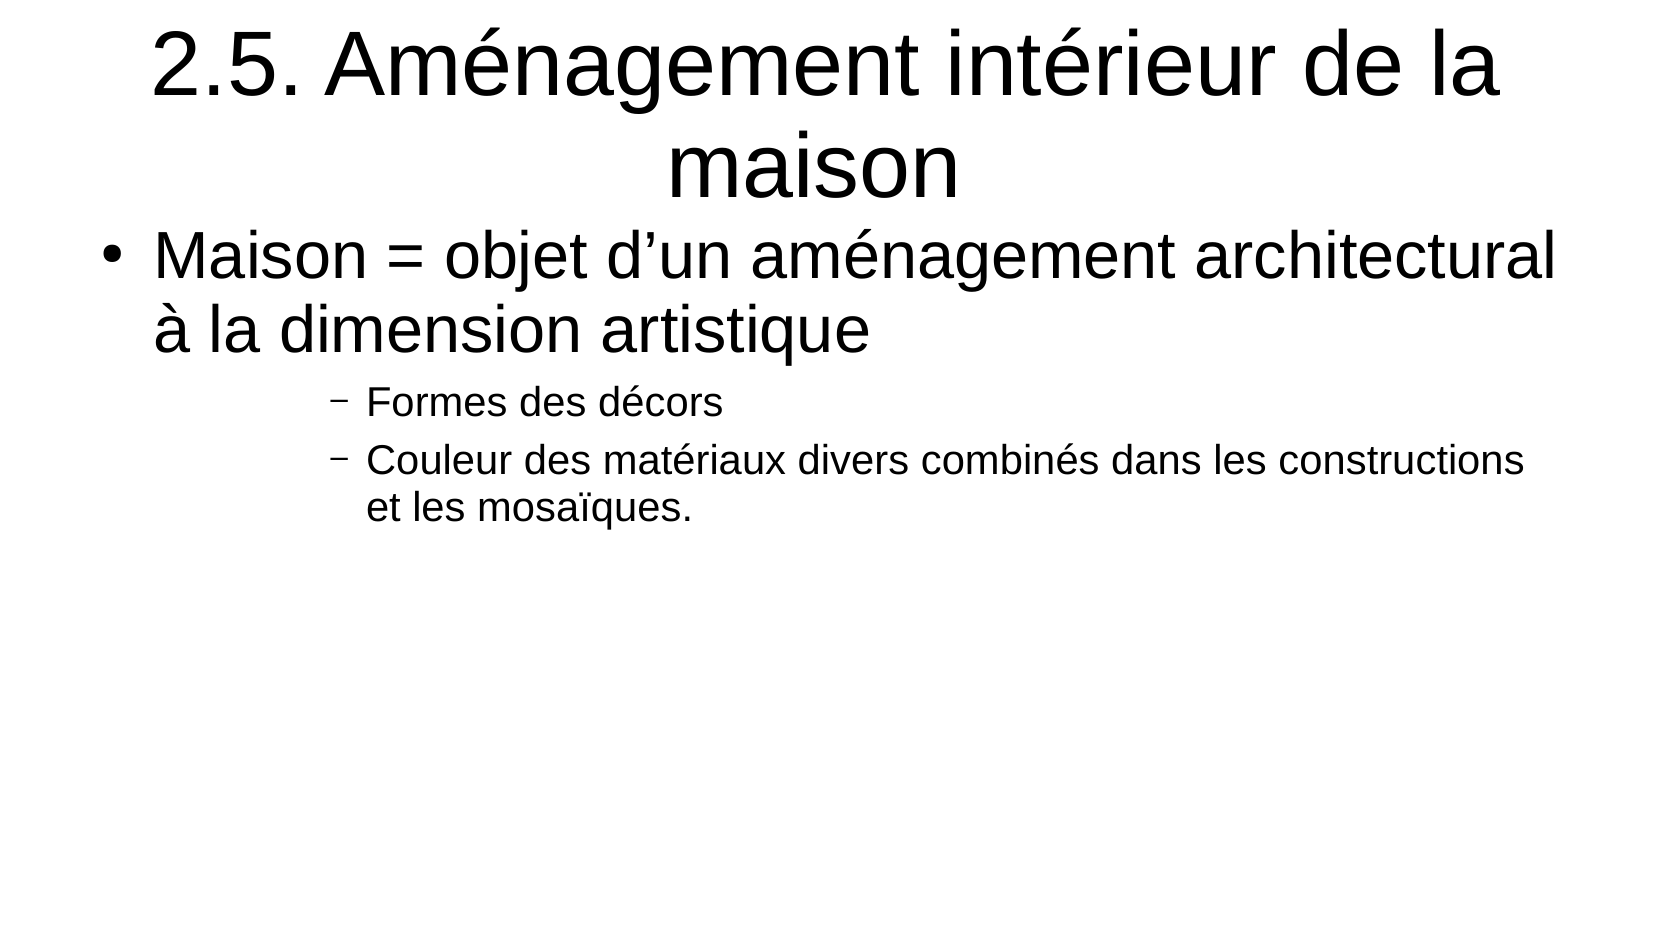

# 2.5. Aménagement intérieur de la maison
Maison = objet d’un aménagement architectural à la dimension artistique
Formes des décors
Couleur des matériaux divers combinés dans les constructions et les mosaïques.